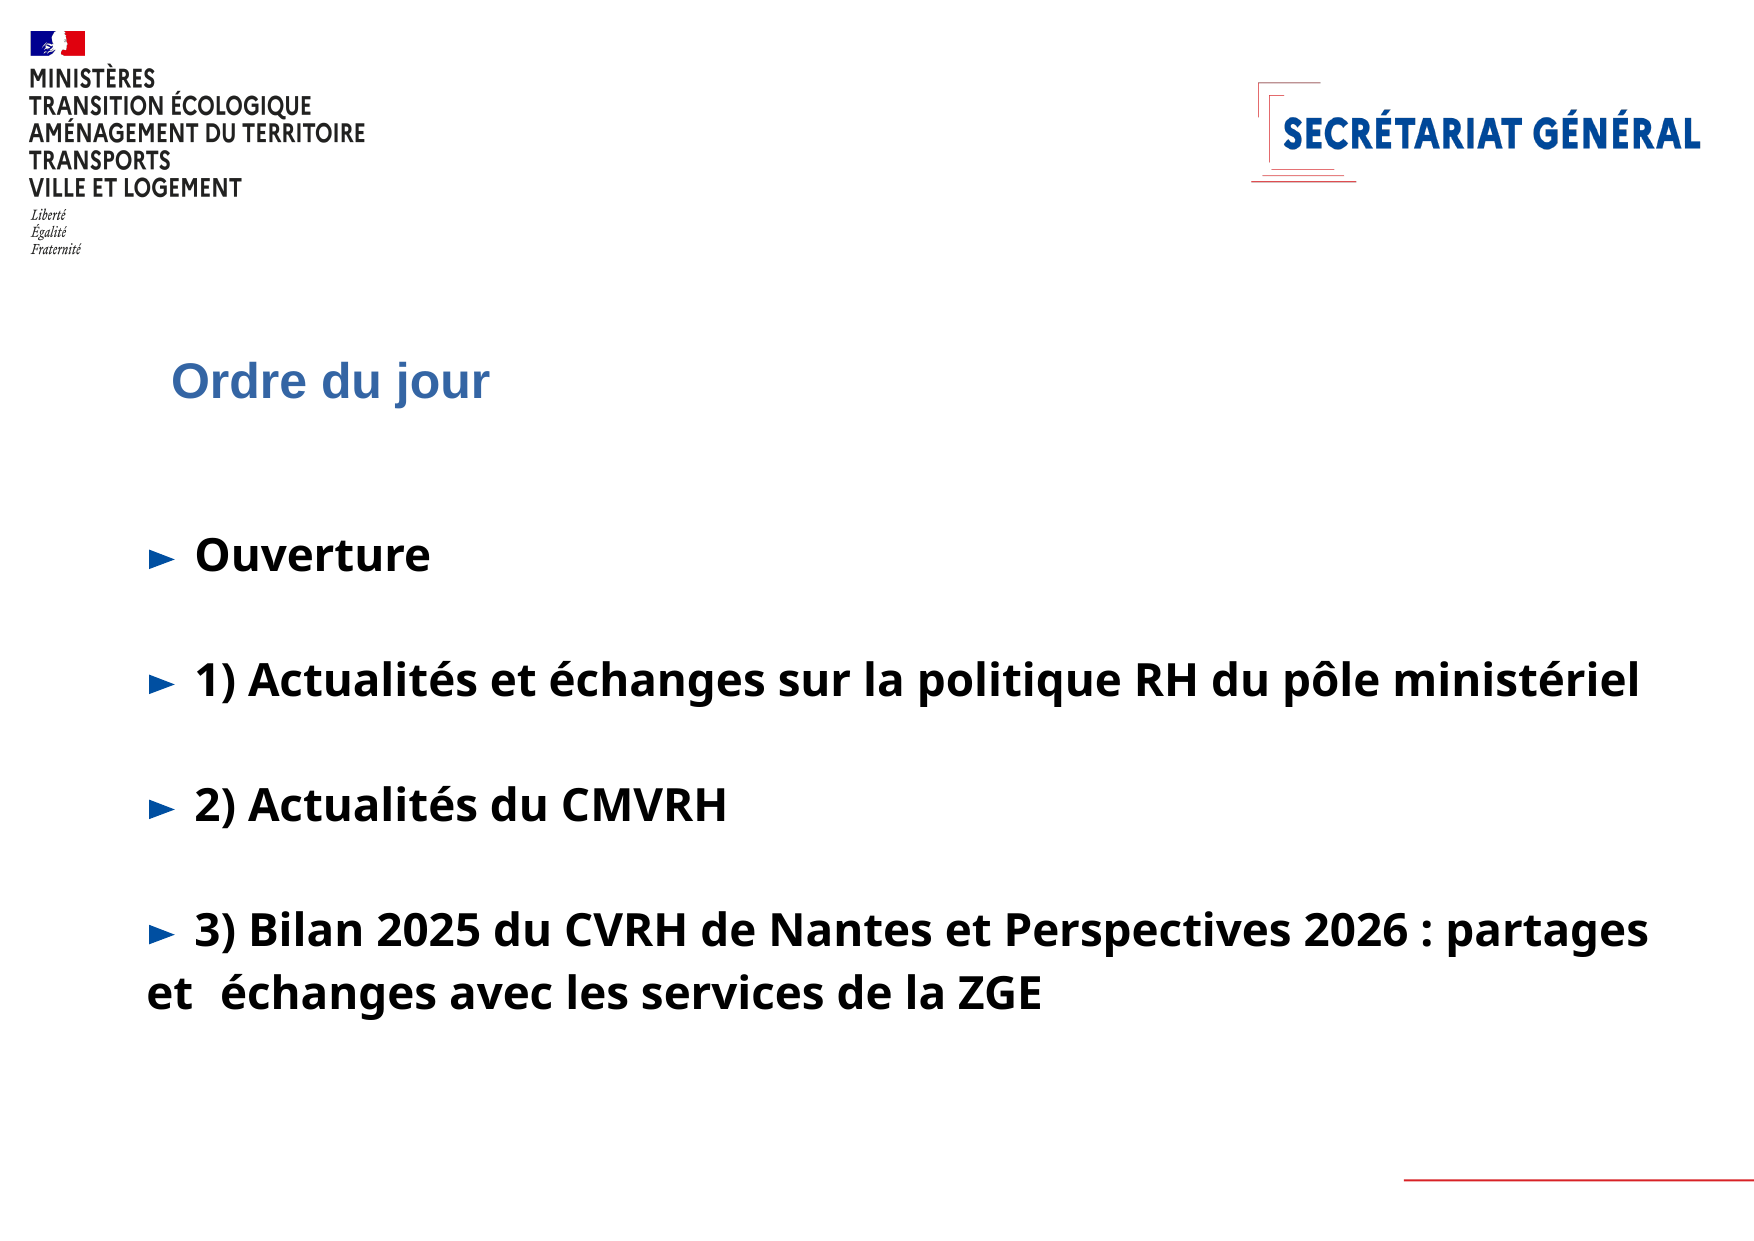

Ordre du jour
► Ouverture
► 1) Actualités et échanges sur la politique RH du pôle ministériel
► 2) Actualités du CMVRH
► 3) Bilan 2025 du CVRH de Nantes et Perspectives 2026 : partages et 	échanges avec les services de la ZGE